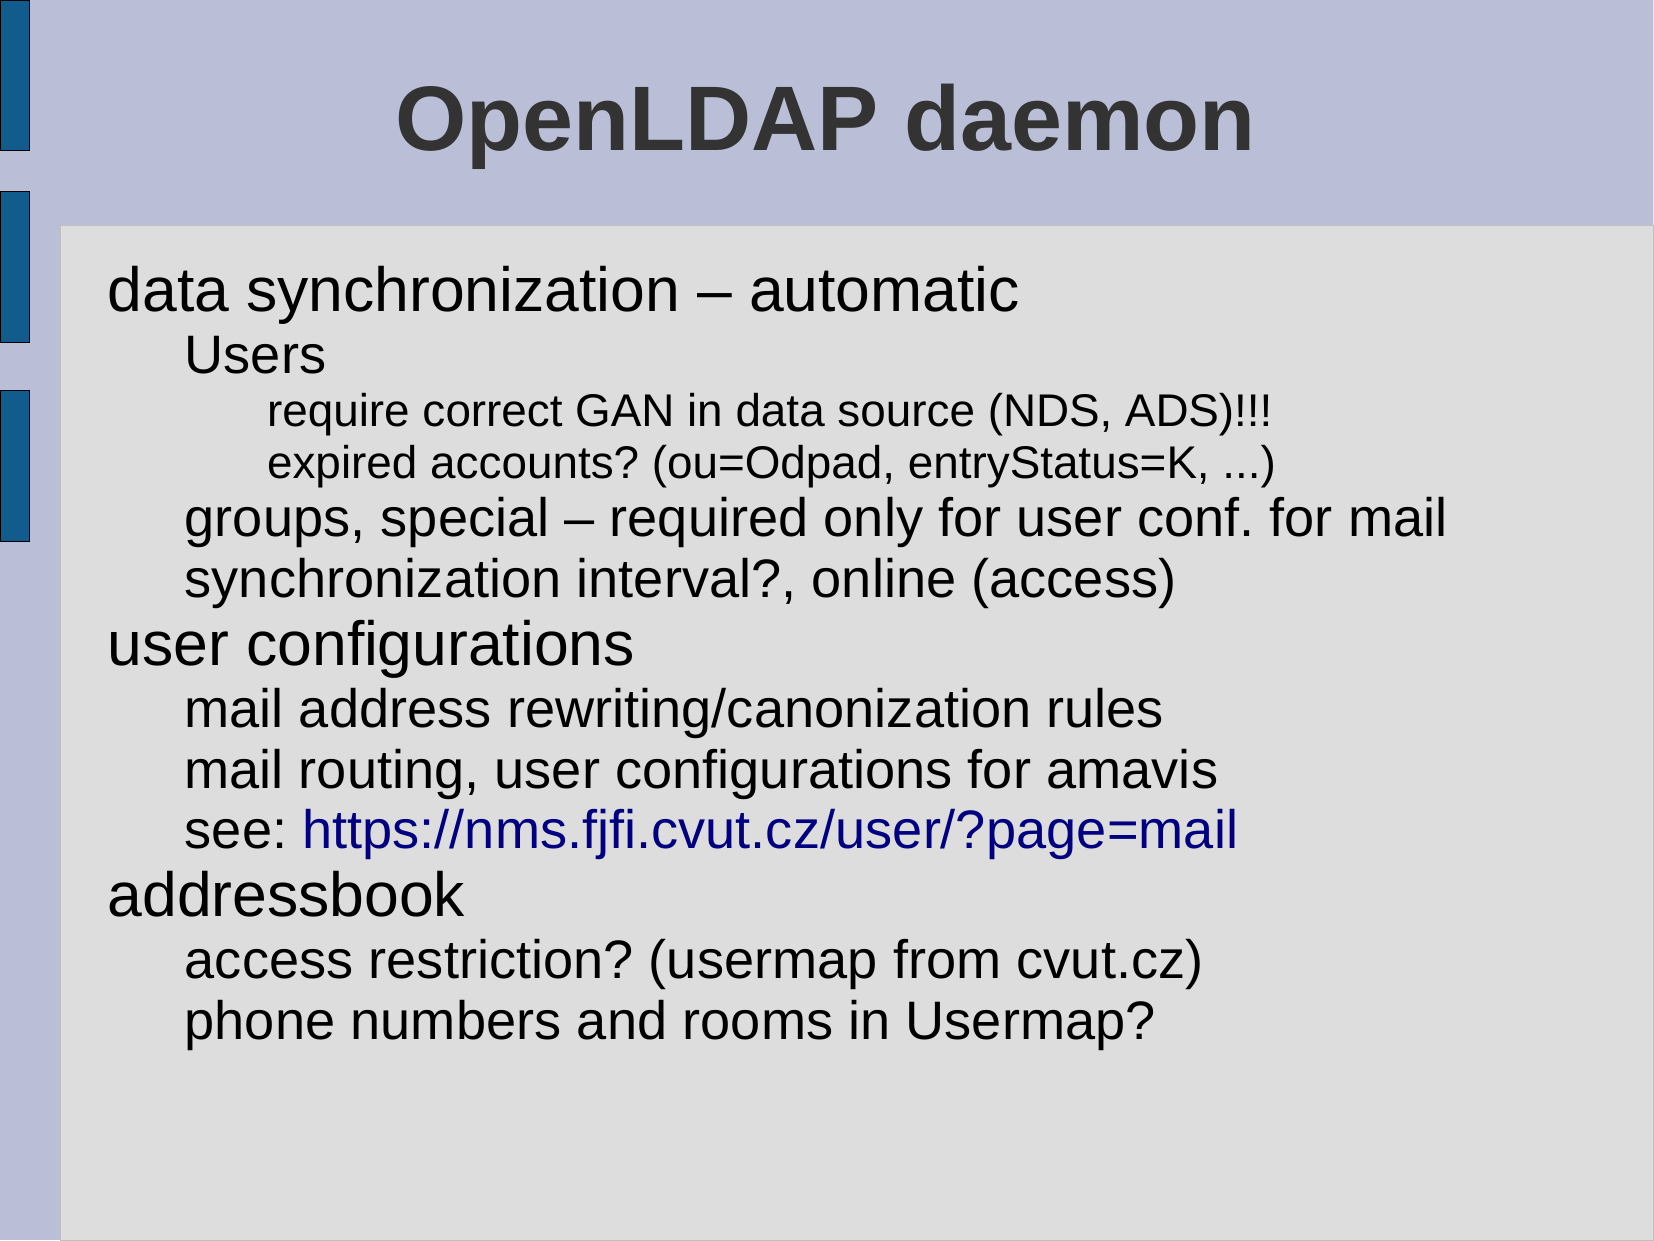

# OpenLDAP daemon
data synchronization – automatic
Users
require correct GAN in data source (NDS, ADS)!!!
expired accounts? (ou=Odpad, entryStatus=K, ...)
groups, special – required only for user conf. for mail
synchronization interval?, online (access)
user configurations
mail address rewriting/canonization rules
mail routing, user configurations for amavis
see: https://nms.fjfi.cvut.cz/user/?page=mail
addressbook
access restriction? (usermap from cvut.cz)
phone numbers and rooms in Usermap?